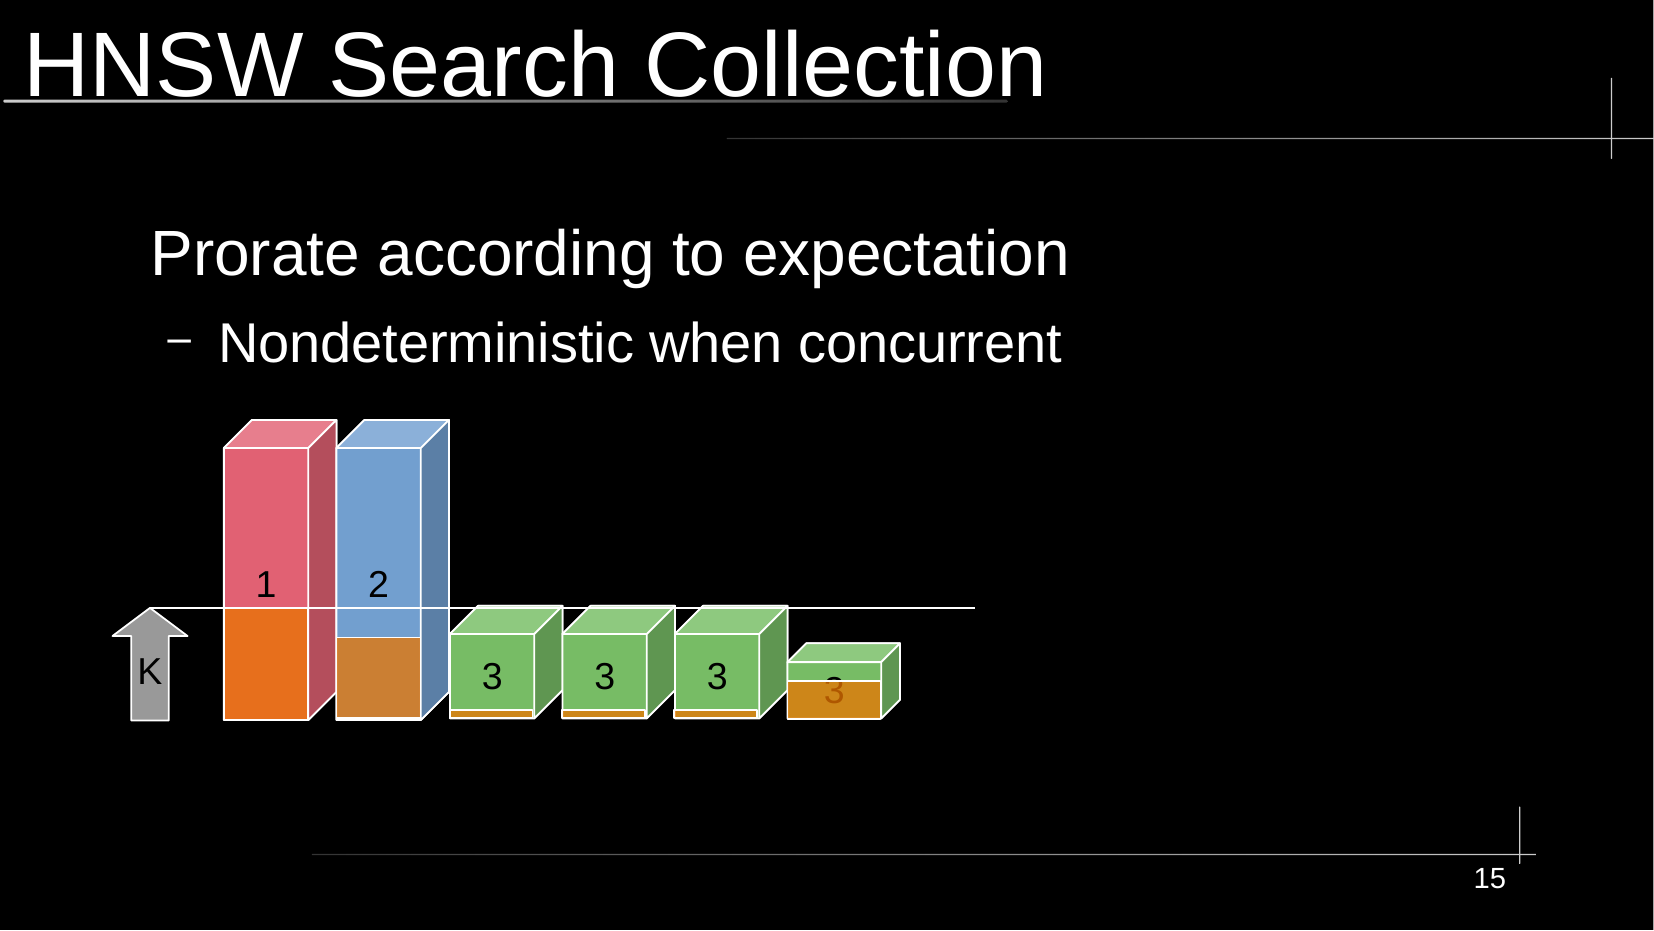

# HNSW Search Collection
Prorate according to expectation
Nondeterministic when concurrent
1
2
3
3
3
K
3
15